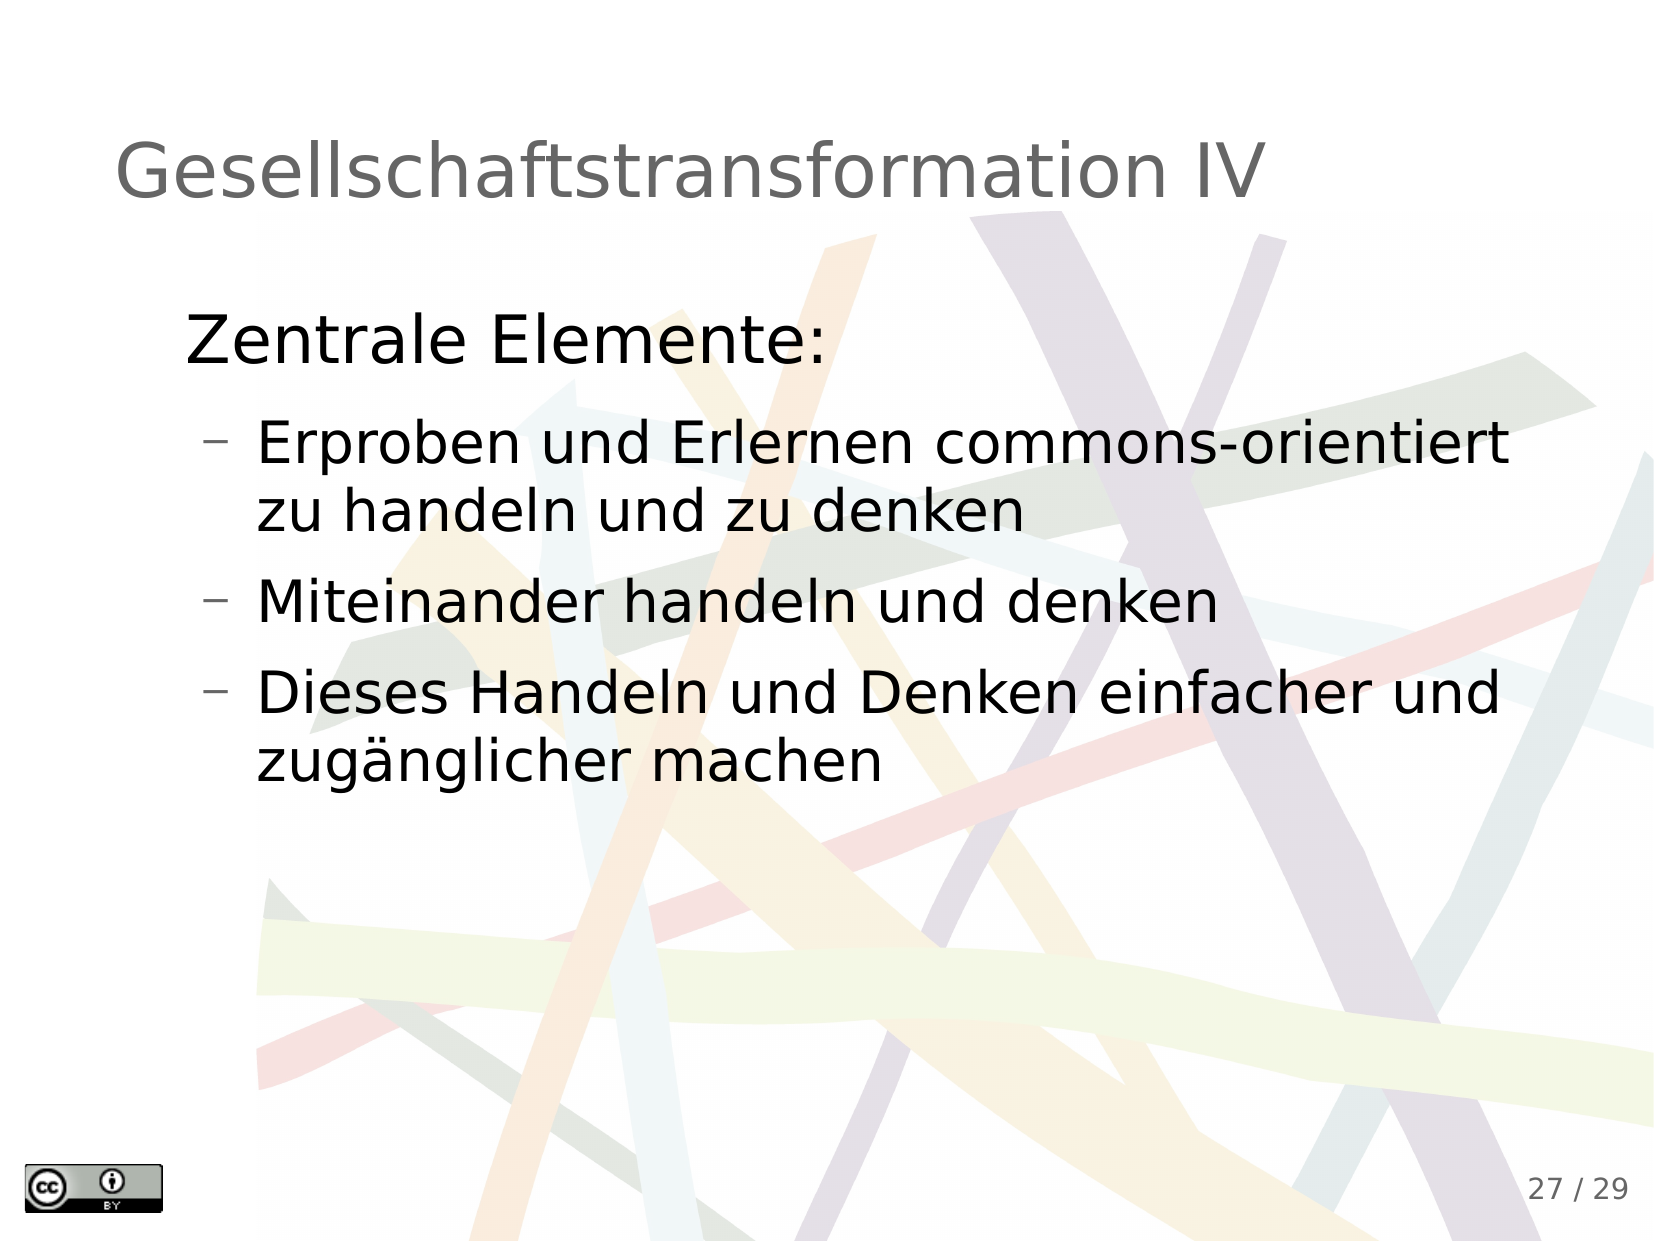

# Gesellschaftstransformation IV
Zentrale Elemente:
Erproben und Erlernen commons-orientiert zu handeln und zu denken
Miteinander handeln und denken
Dieses Handeln und Denken einfacher und zugänglicher machen
27